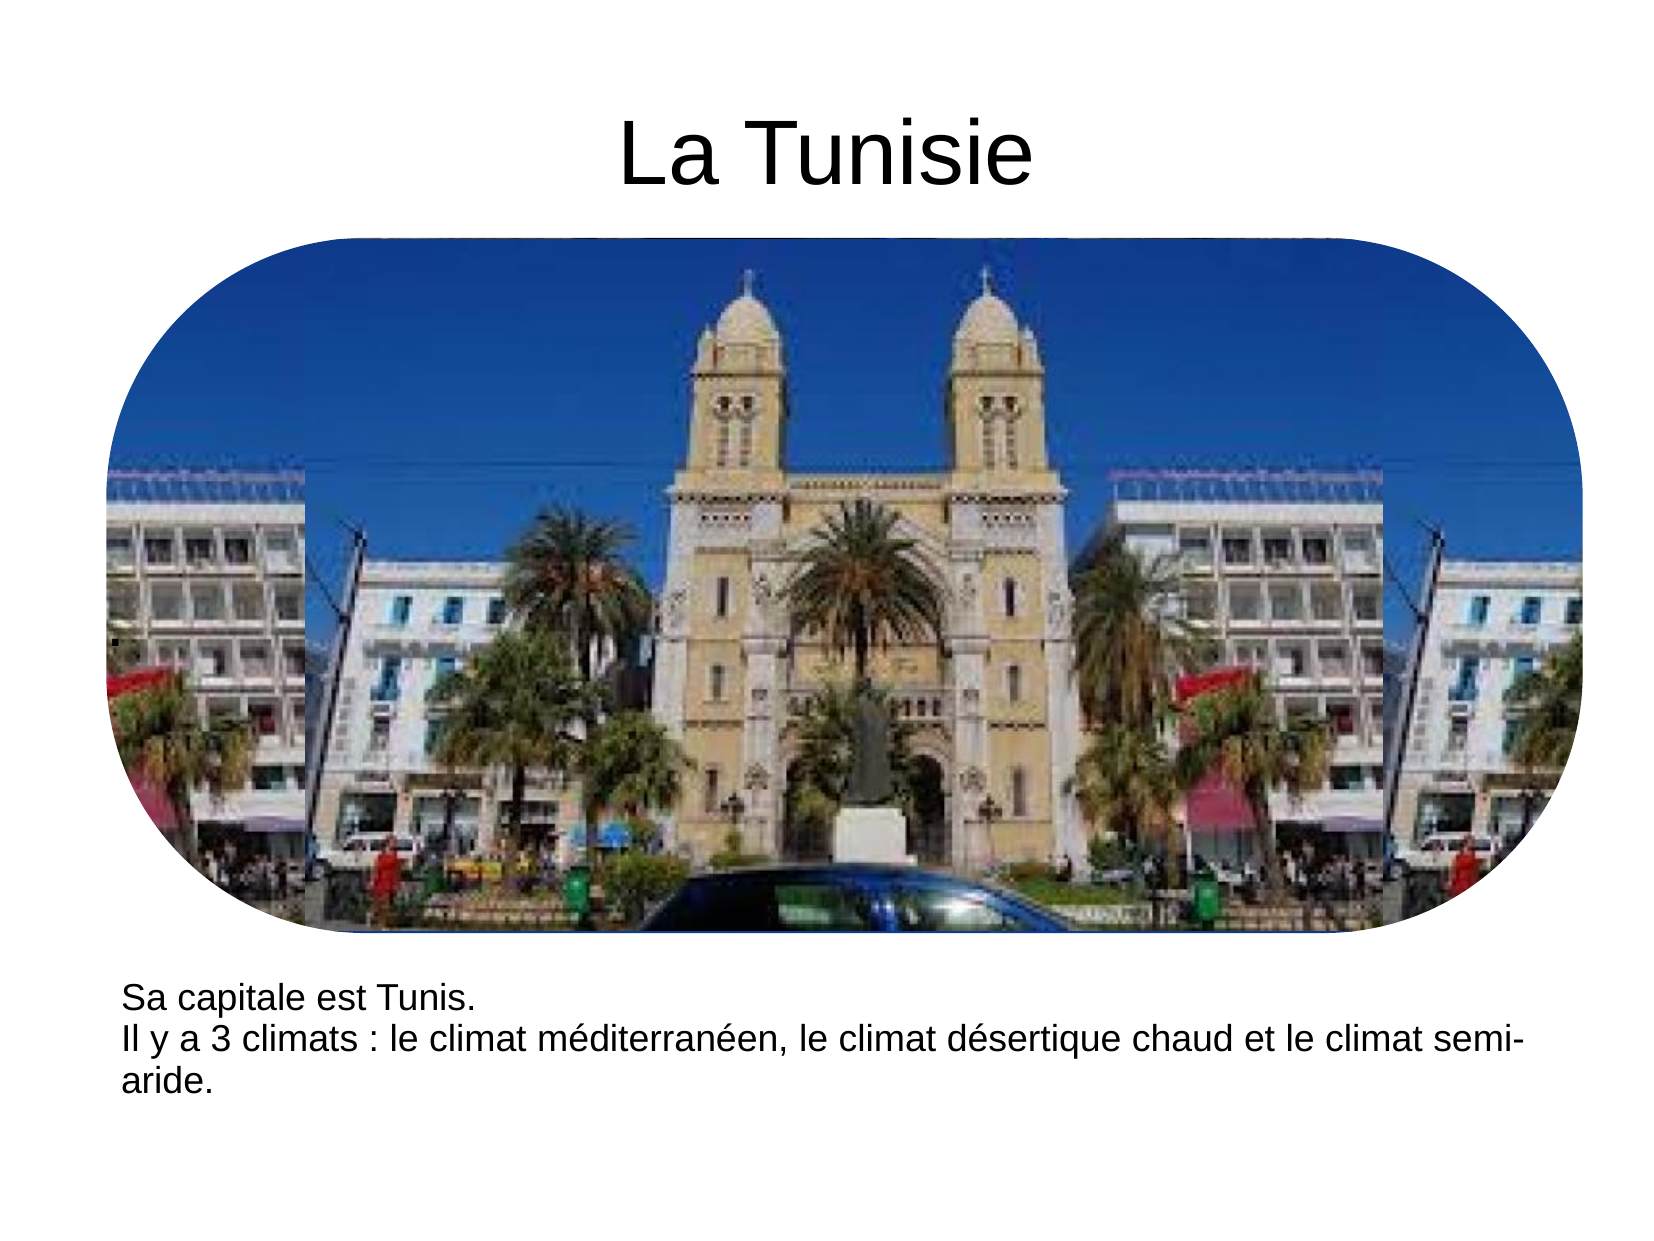

# La Tunisie
.
Sa capitale est Tunis.
Il y a 3 climats : le climat méditerranéen, le climat désertique chaud et le climat semi-aride.